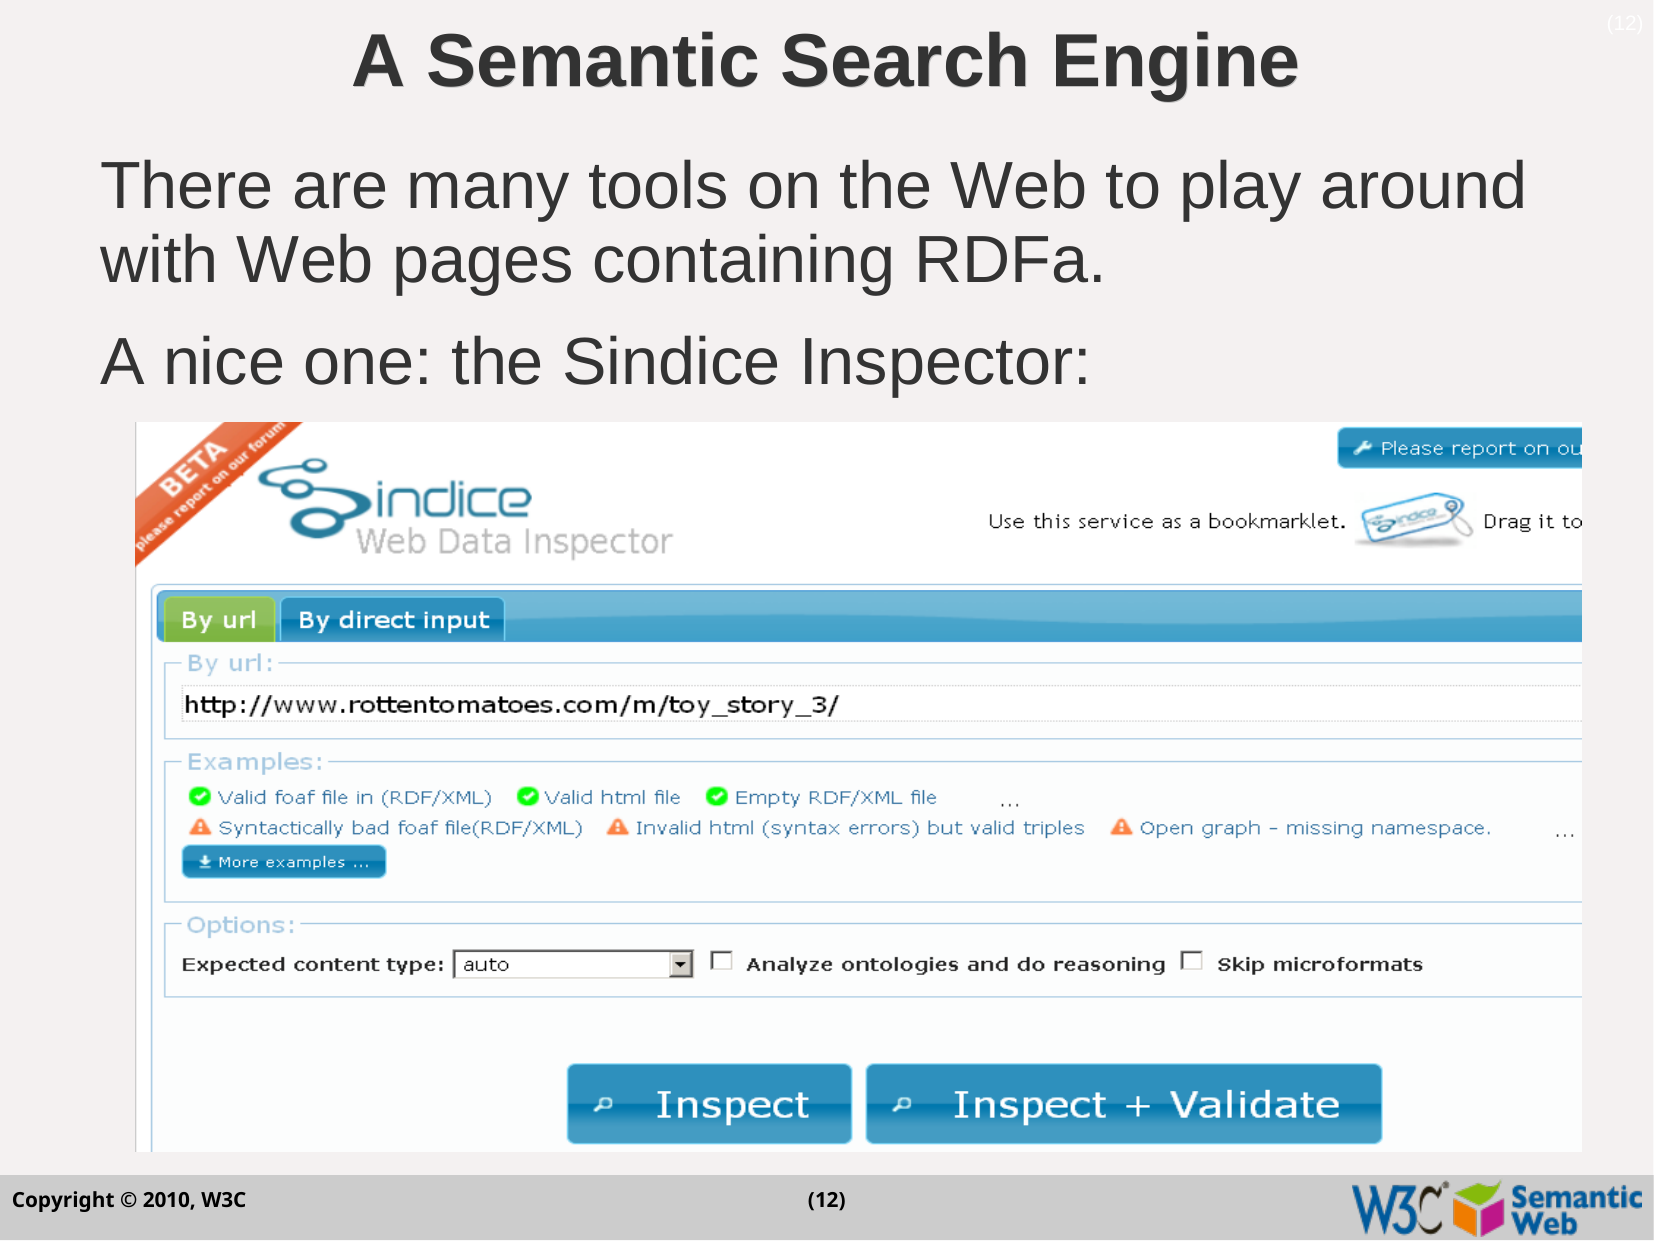

# A Semantic Search Engine
There are many tools on the Web to play around with Web pages containing RDFa.
A nice one: the Sindice Inspector: